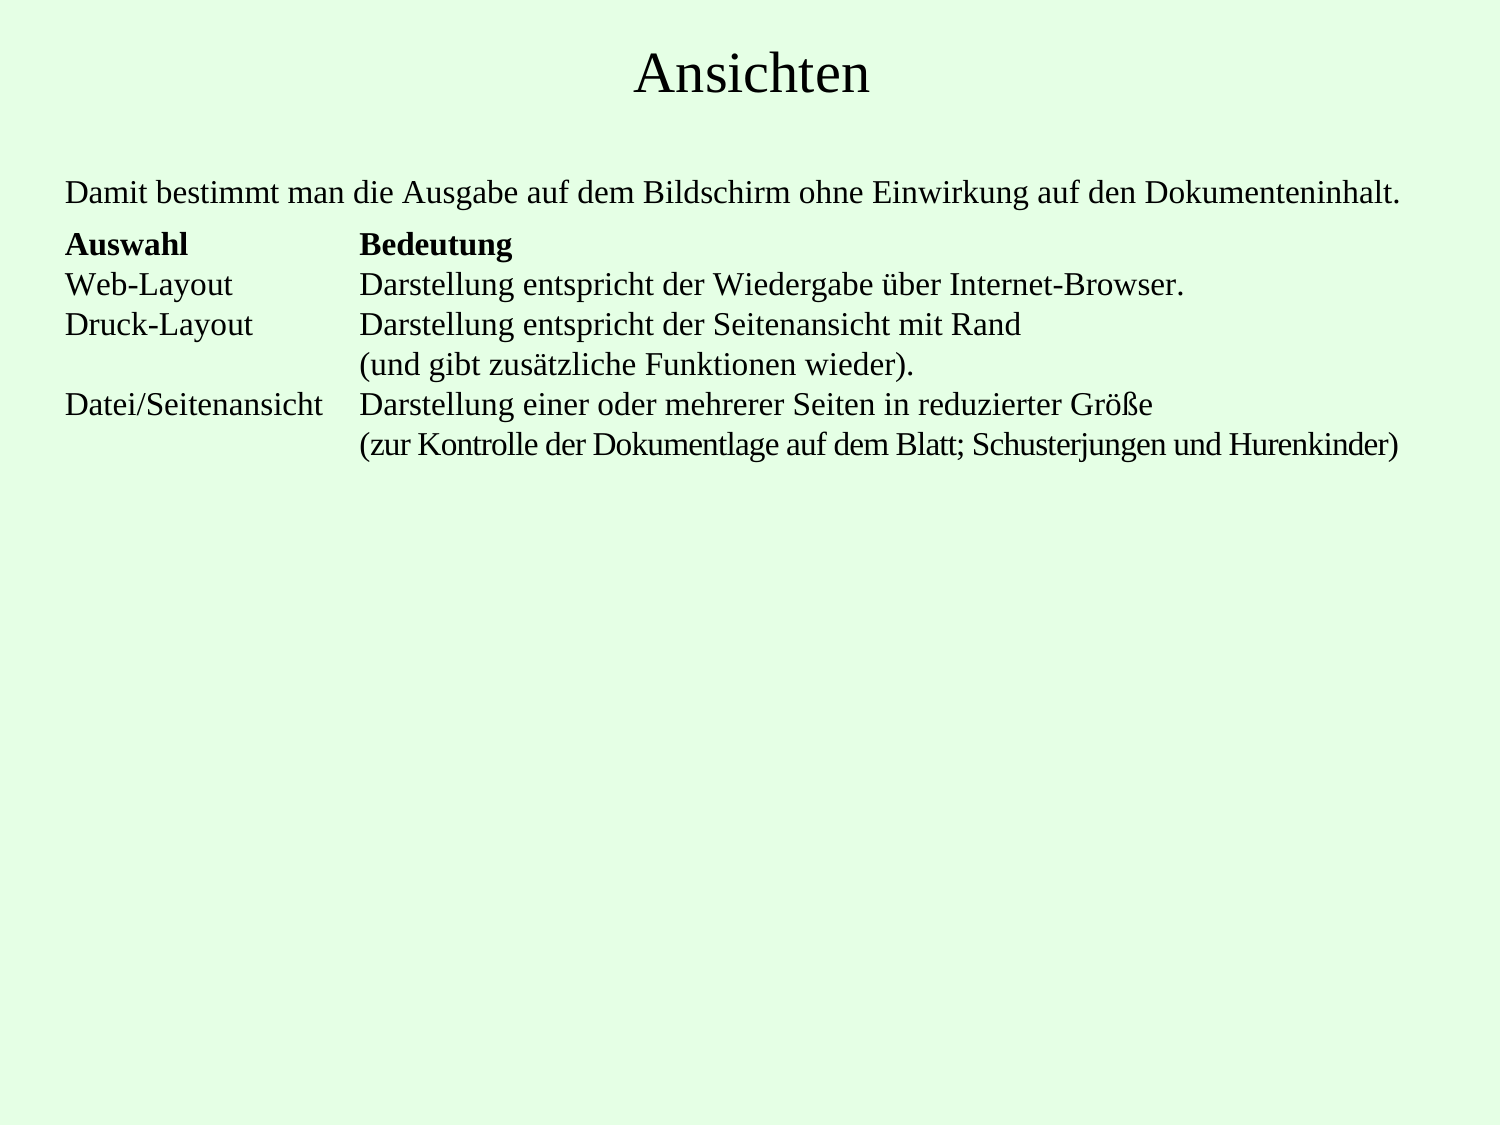

# Ansichten
Damit bestimmt man die Ausgabe auf dem Bildschirm ohne Einwirkung auf den Dokumenteninhalt.
Auswahl			Bedeutung
Web-Layout 		Darstellung entspricht der Wiedergabe über Internet-Browser.
Druck-Layout 		Darstellung entspricht der Seitenansicht mit Rand
				(und gibt zusätzliche Funktionen wieder).
Datei/Seitenansicht	Darstellung einer oder mehrerer Seiten in reduzierter Größe
 	(zur Kontrolle der Dokumentlage auf dem Blatt; Schusterjungen und Hurenkinder)